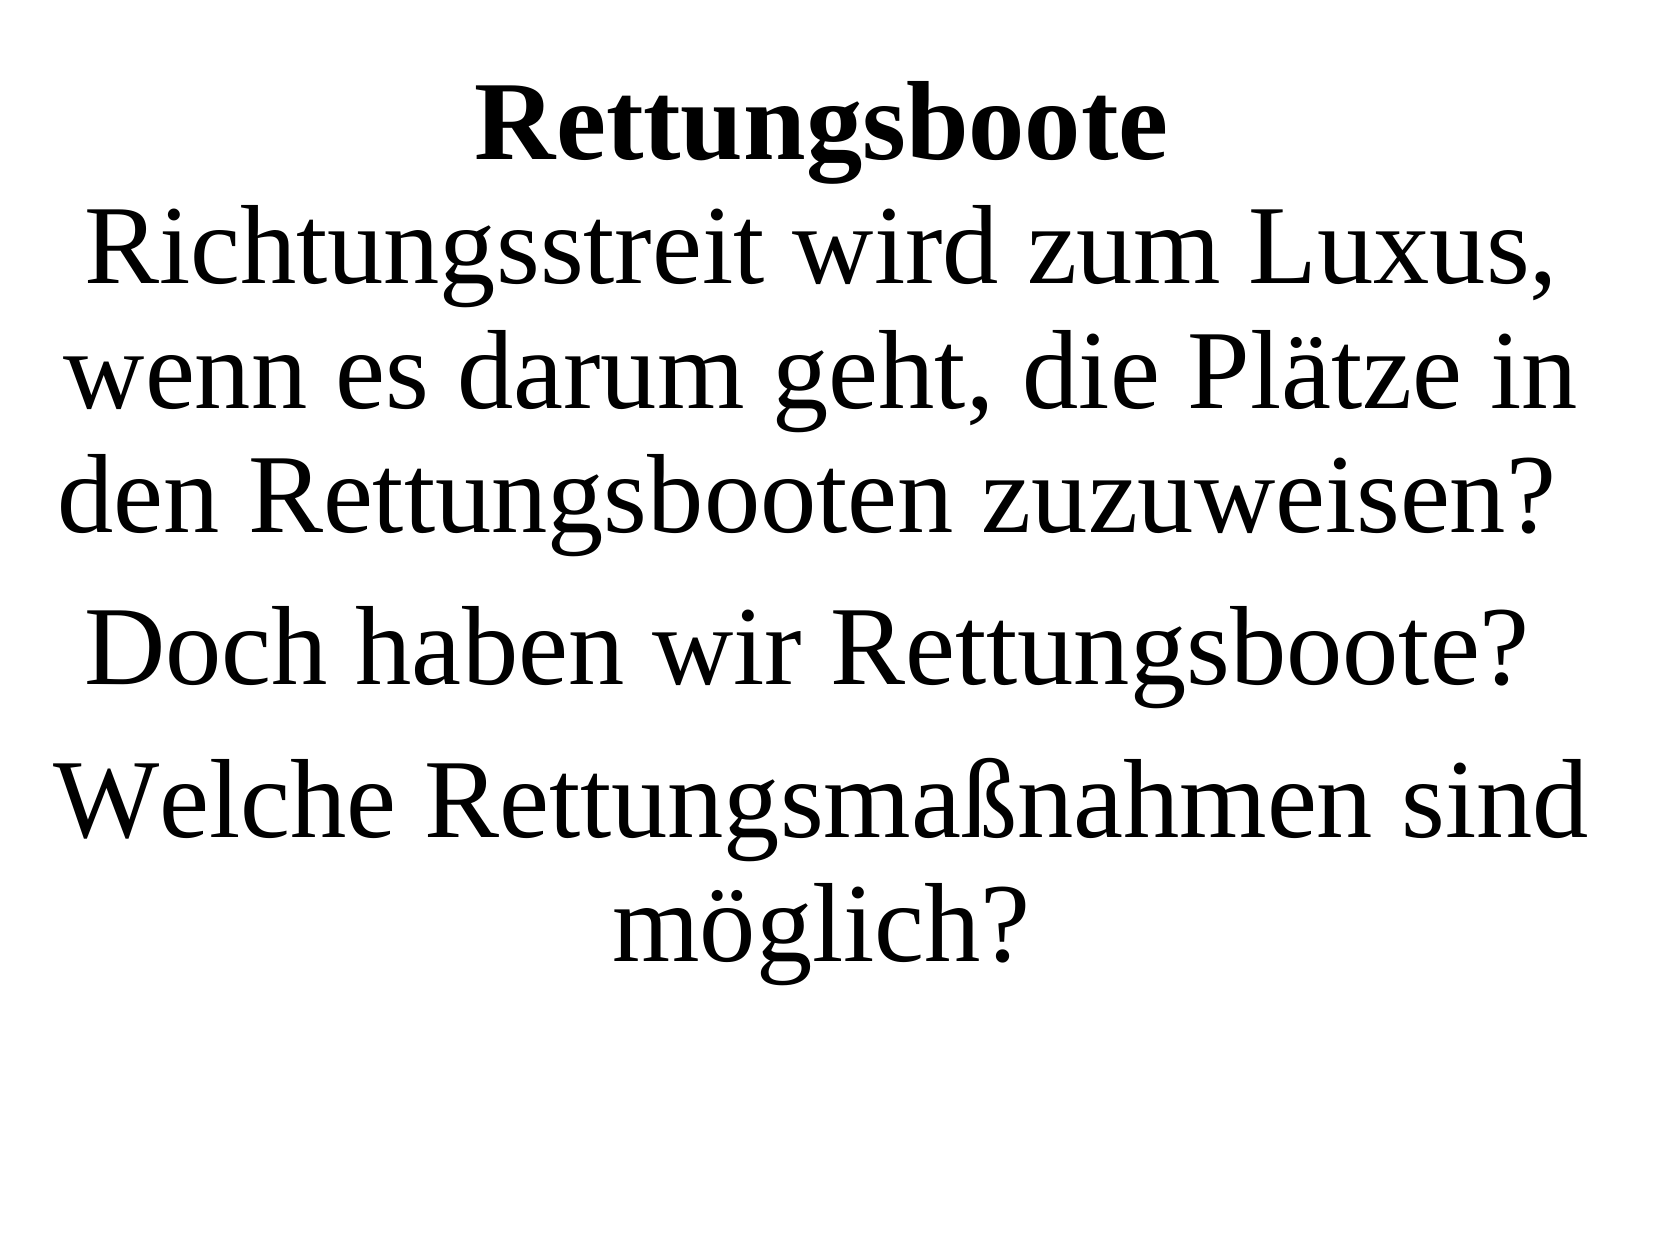

Rettungsboote
Richtungsstreit wird zum Luxus, wenn es darum geht, die Plätze in den Rettungsbooten zuzuweisen?
Doch haben wir Rettungsboote?
Welche Rettungsmaßnahmen sind möglich?